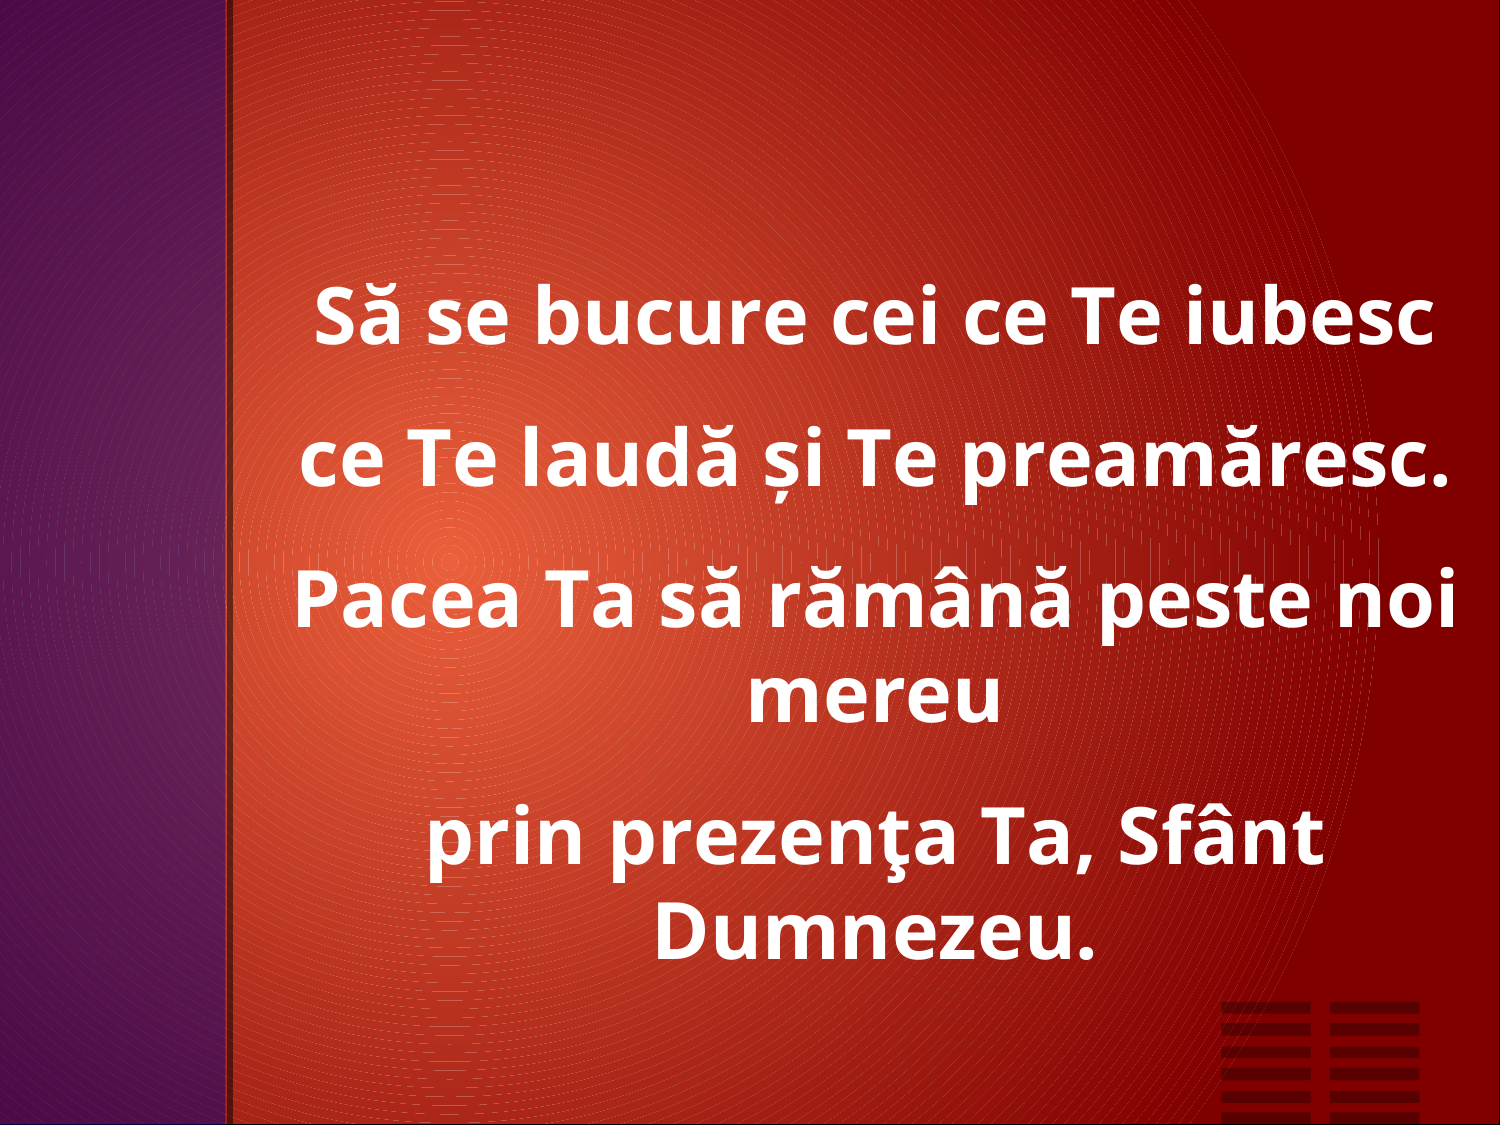

Să se bucure cei ce Te iubesc
ce Te laudă şi Te preamăresc.
Pacea Ta să rămână peste noi mereu
prin prezenţa Ta, Sfânt Dumnezeu.